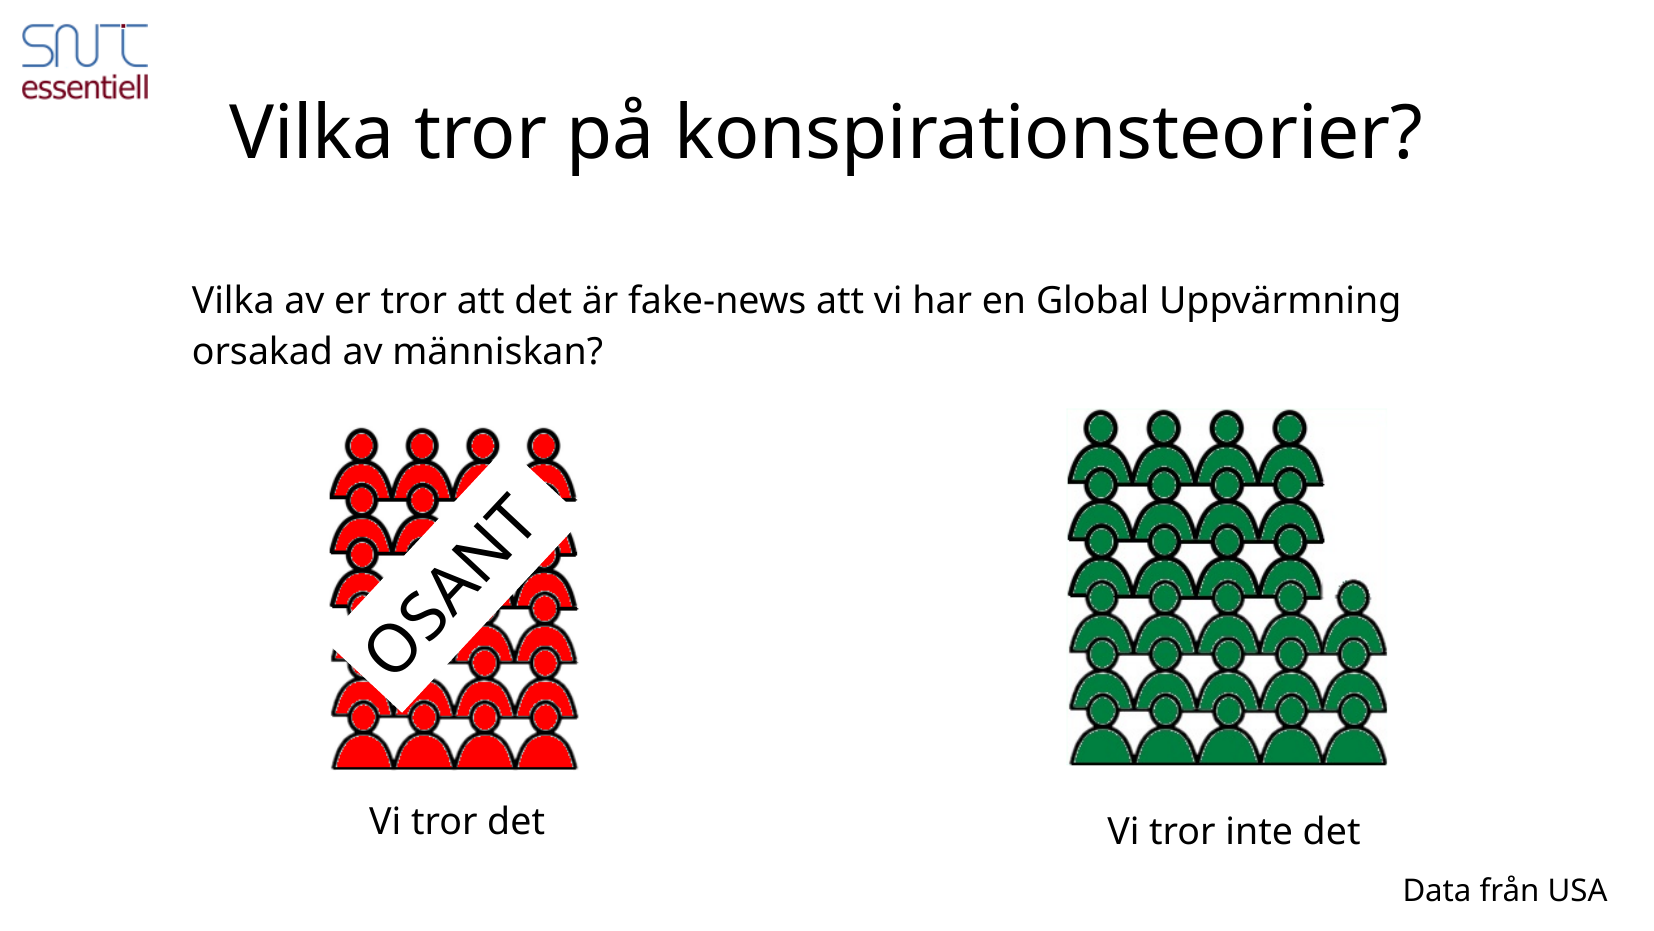

# Vilka tror på konspirationsteorier?
Vilka av er tror att det är fake-news att vi har en Global Uppvärmning orsakad av människan?
OSANT
Vi tror det
Vi tror inte det
Data från USA